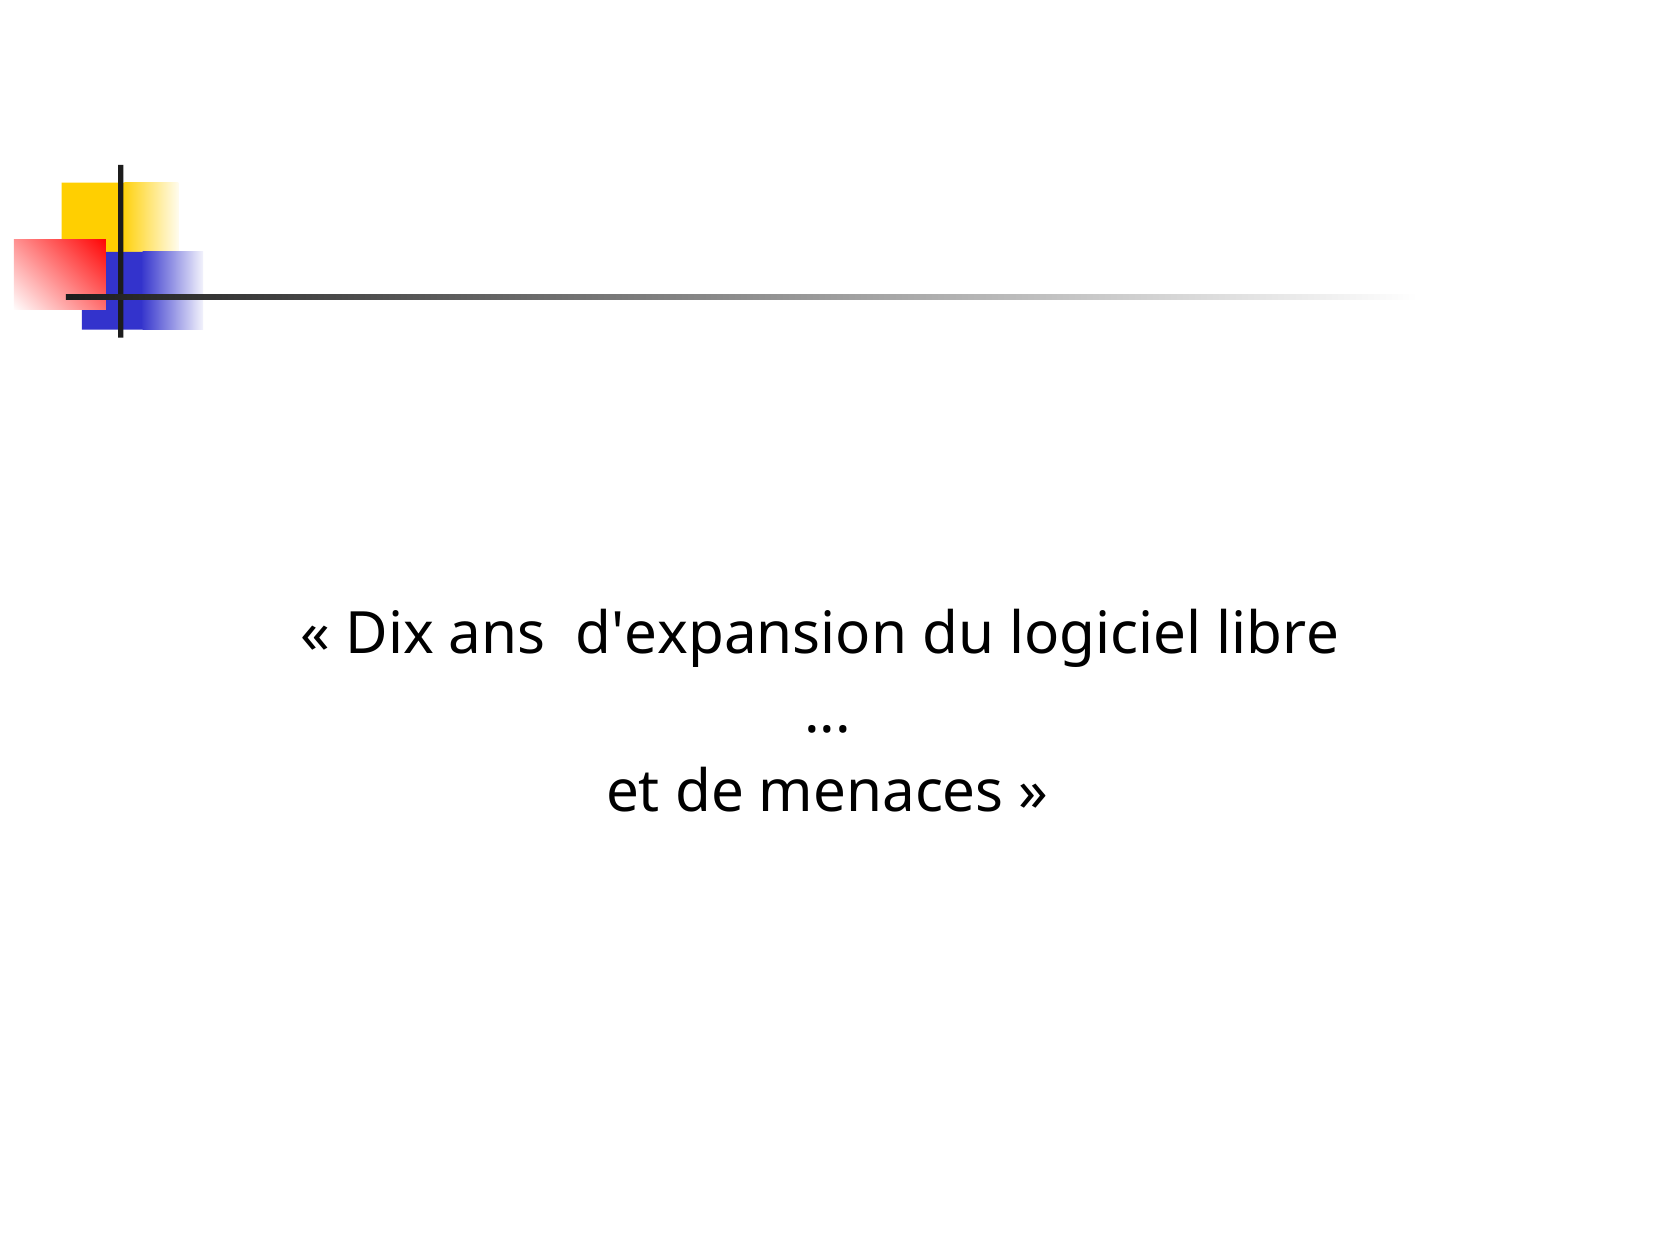

#
« Dix ans d'expansion du logiciel libre
...
et de menaces »